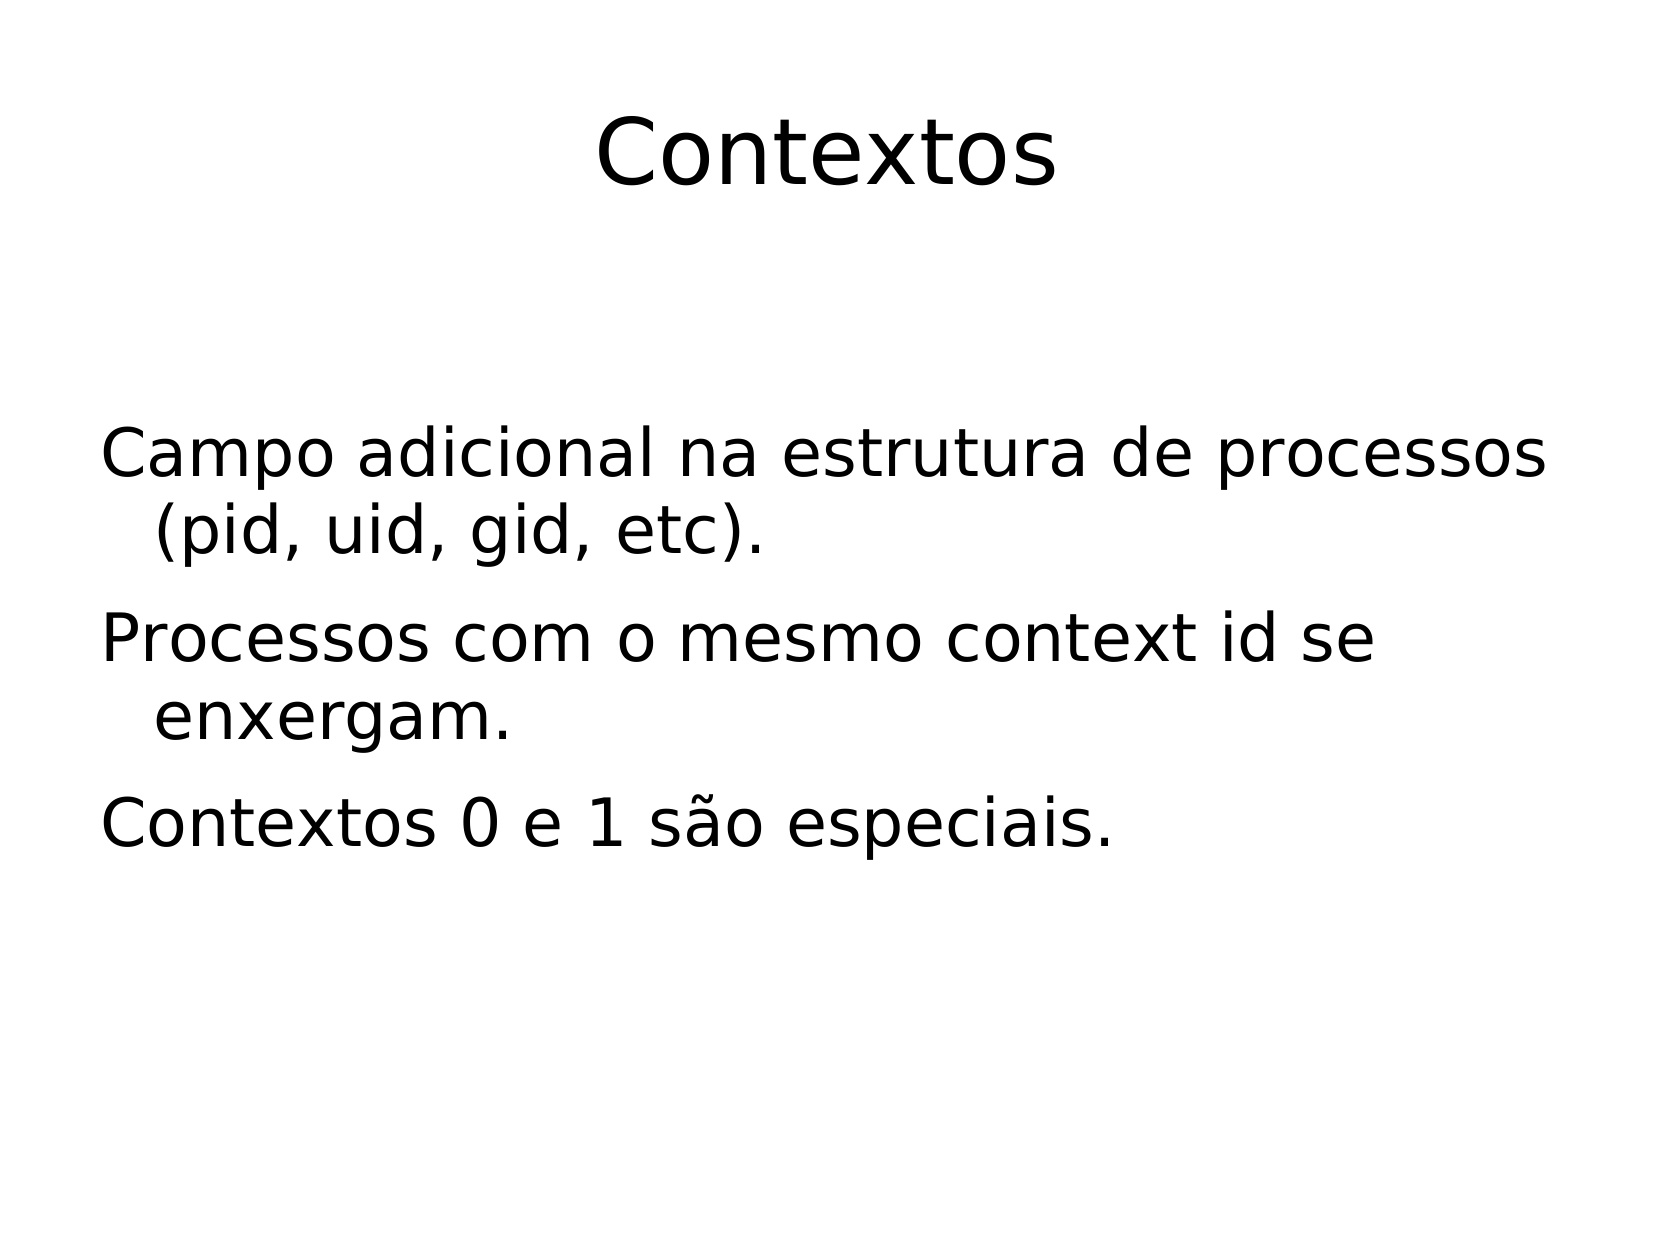

# Contextos
Campo adicional na estrutura de processos (pid, uid, gid, etc).
Processos com o mesmo context id se enxergam.
Contextos 0 e 1 são especiais.